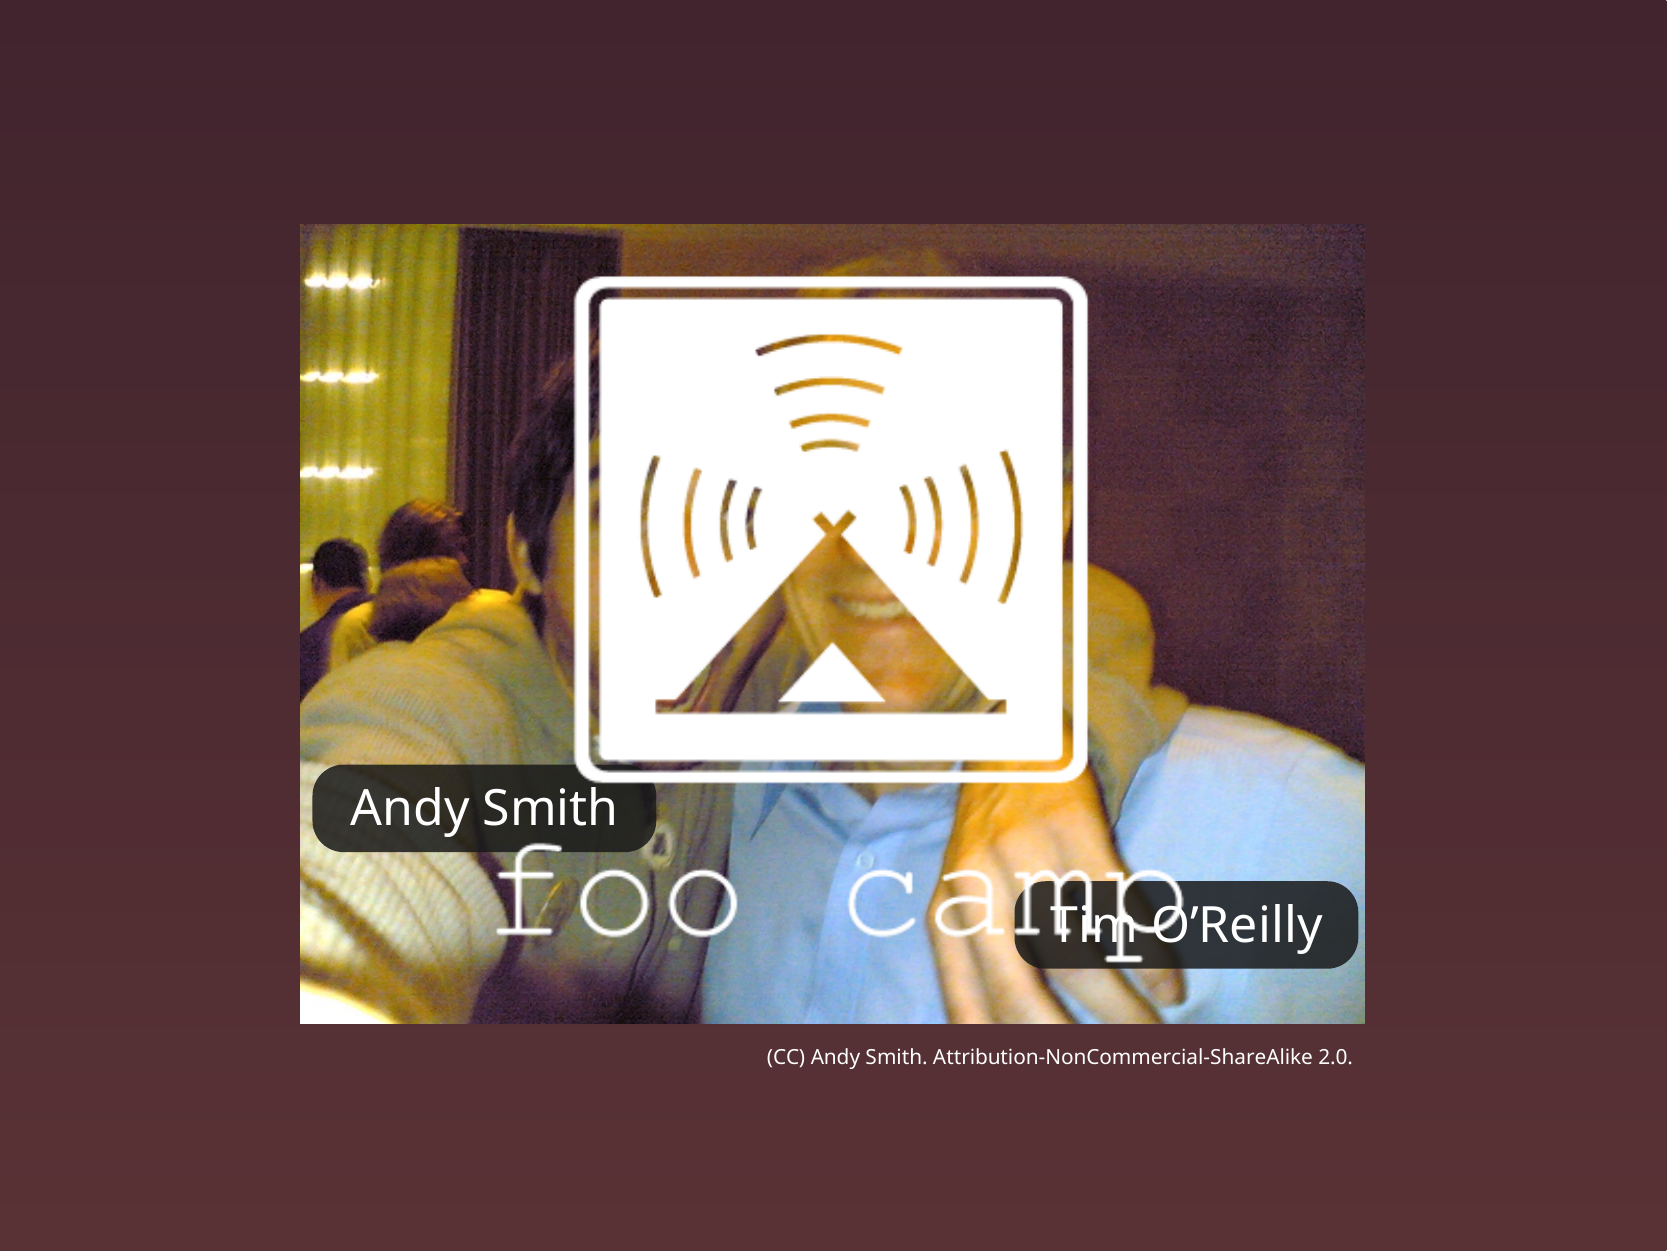

Andy Smith
Tim O’Reilly
(CC) Andy Smith. Attribution-NonCommercial-ShareAlike 2.0.